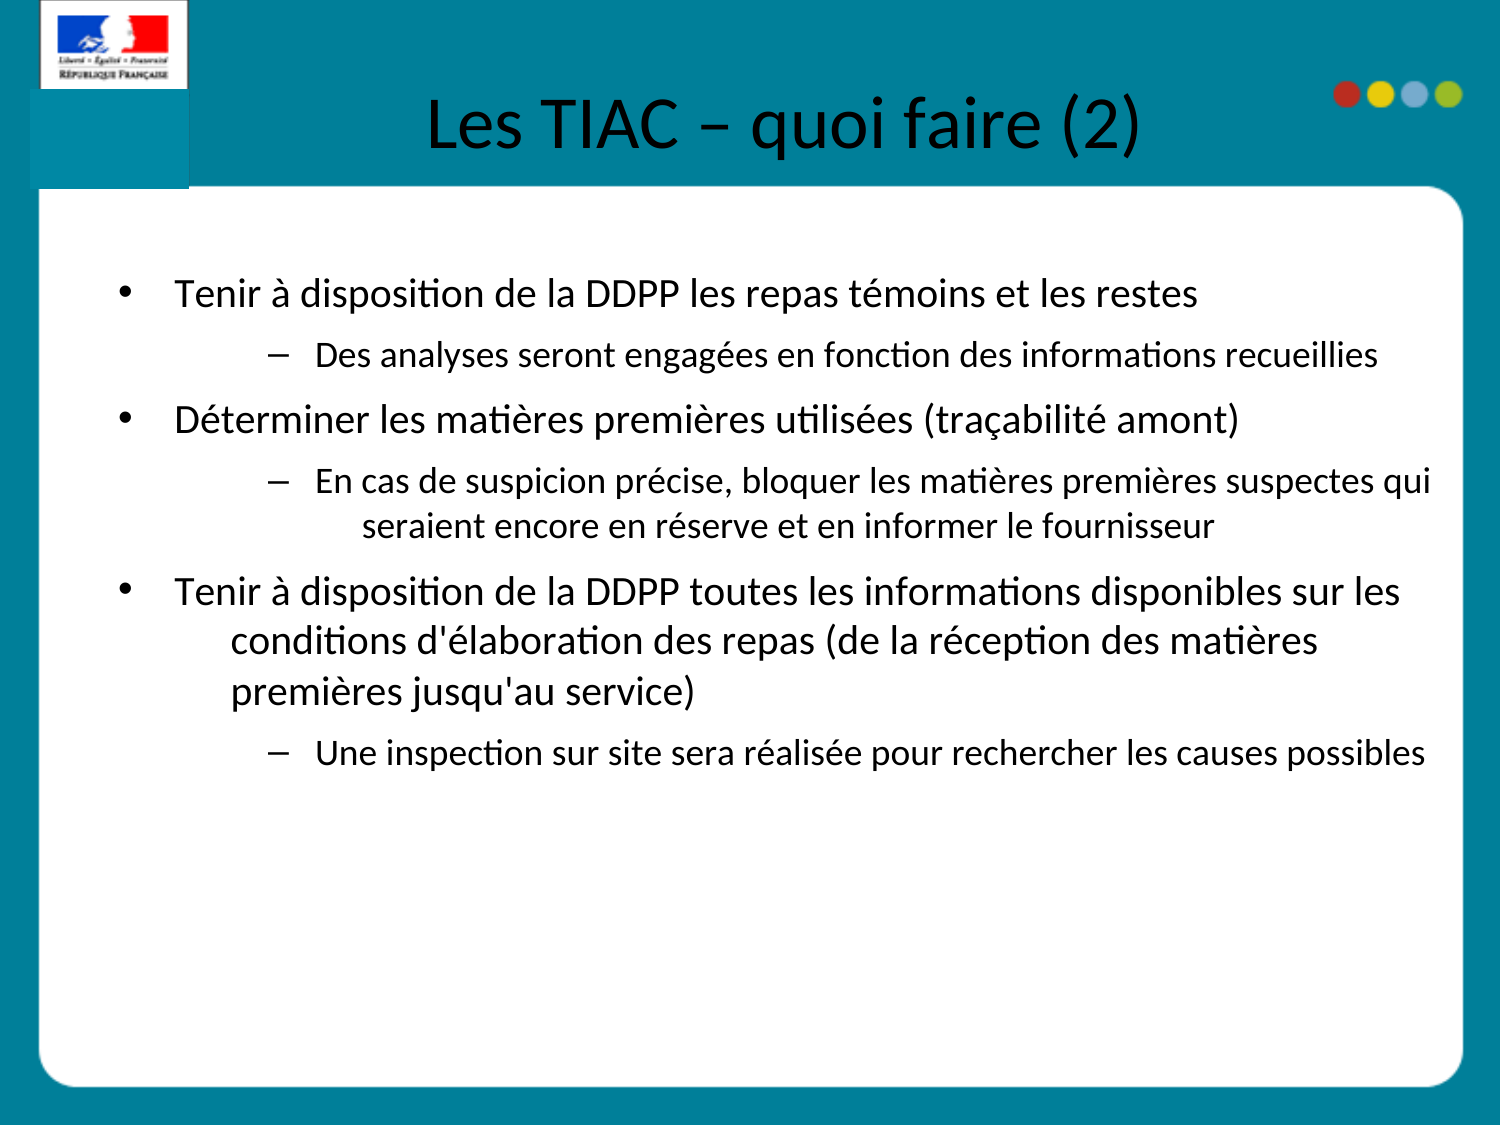

# Les TIAC – quoi faire (2)
Tenir à disposition de la DDPP les repas témoins et les restes
Des analyses seront engagées en fonction des informations recueillies
Déterminer les matières premières utilisées (traçabilité amont)
En cas de suspicion précise, bloquer les matières premières suspectes qui seraient encore en réserve et en informer le fournisseur
Tenir à disposition de la DDPP toutes les informations disponibles sur les conditions d'élaboration des repas (de la réception des matières premières jusqu'au service)
Une inspection sur site sera réalisée pour rechercher les causes possibles